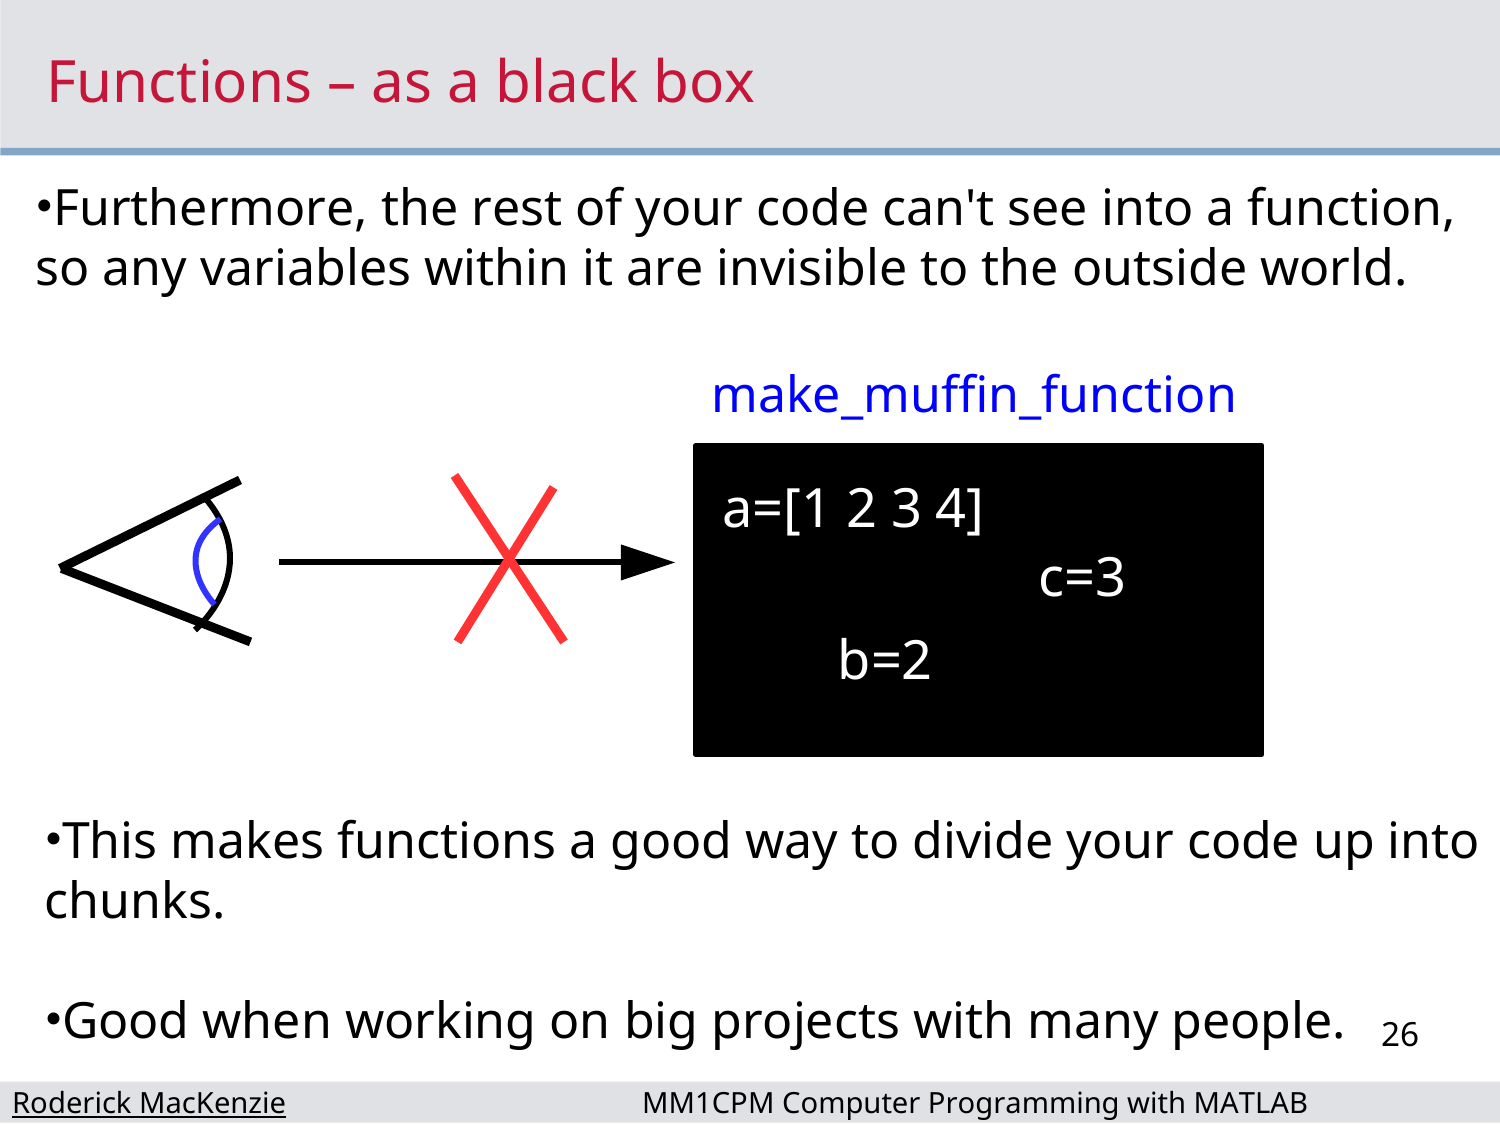

# Functions – as a black box
Furthermore, the rest of your code can't see into a function, so any variables within it are invisible to the outside world.
make_muffin_function
a=[1 2 3 4]
c=3
b=2
This makes functions a good way to divide your code up into chunks.
Good when working on big projects with many people.